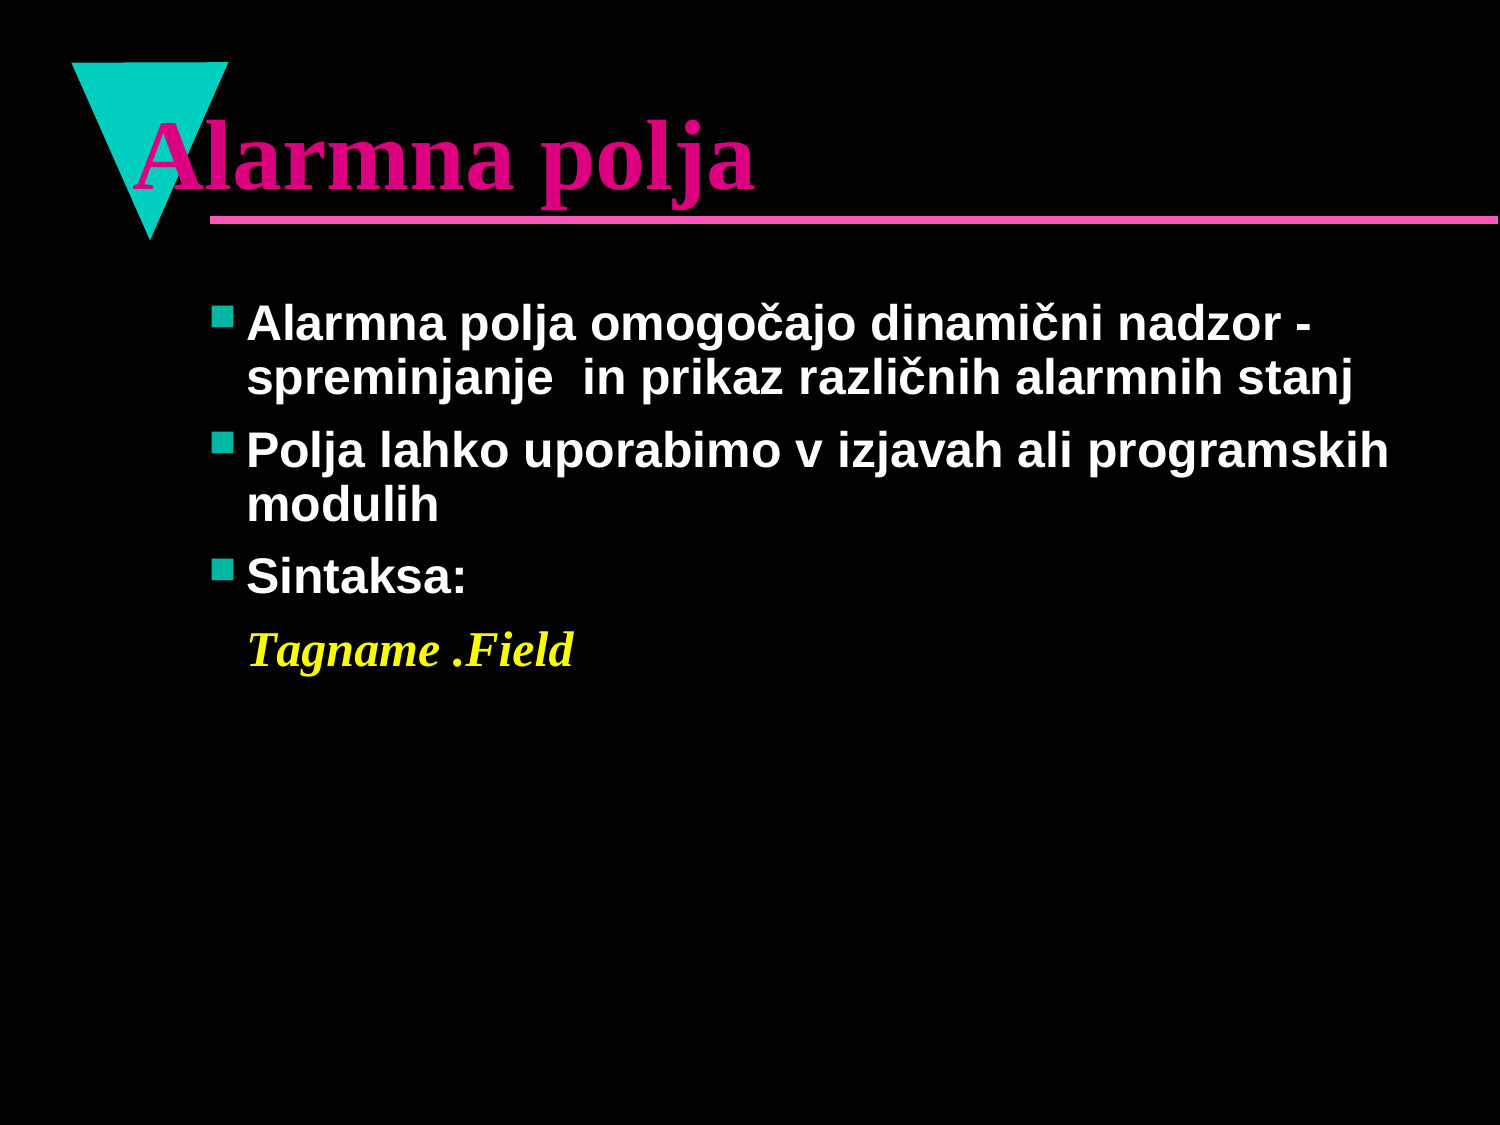

# Alarmna polja
Alarmna polja omogočajo dinamični nadzor - spreminjanje in prikaz različnih alarmnih stanj
Polja lahko uporabimo v izjavah ali programskih modulih
Sintaksa:
	Tagname .Field
RVP2
Alarmi in Dogodki
33